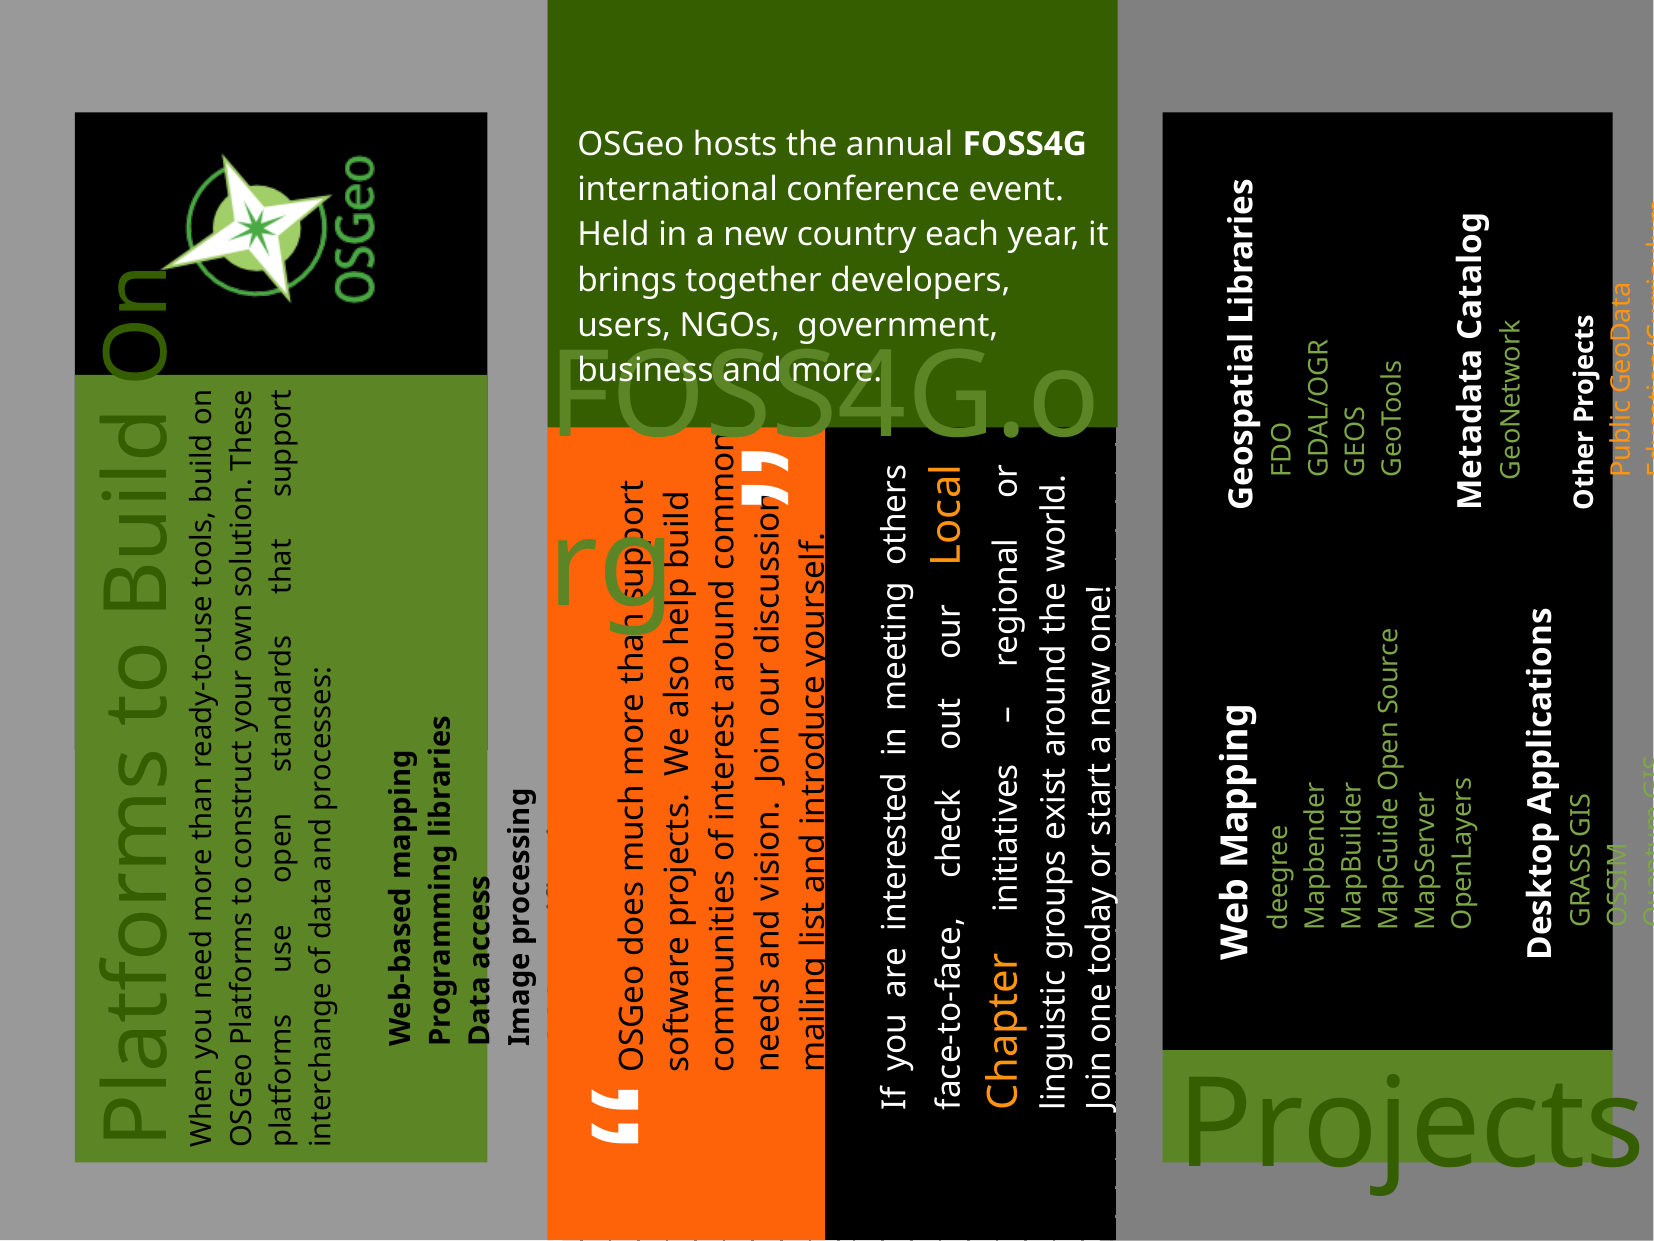

Geospatial Libraries
	FDO
	GDAL/OGR
	GEOS
	GeoTools
Metadata Catalog
	GeoNetwork
Other Projects
	Public GeoData
	Education/Curriculum
	OSGeo Journal
OSGeo hosts the annual FOSS4G international conference event. Held in a new country each year, it brings together developers, users, NGOs, government, business and more.
”
FOSS4G.org
Web Mapping
	deegree
	Mapbender
	MapBuilder
	MapGuide Open Source
	MapServer
	OpenLayers
Desktop Applications
	GRASS GIS
	OSSIM
	Quantum GIS
	gvSIG
Platforms to Build On
When you need more than ready-to-use tools, build on OSGeo Platforms to construct your own solution. These platforms use open standards that support interchange of data and processes:
 Web-based mapping
 Programming libraries
 Data access
 Image processing
 OGC specifications
OSGeo does much more than support software projects. We also help build communities of interest around common needs and vision. Join our discussion mailing list and introduce yourself.
If you are interested in meeting others face-to-face, check out our Local Chapter initiatives – regional or linguistic groups exist around the world. Join one today or start a new one!
“
Projects